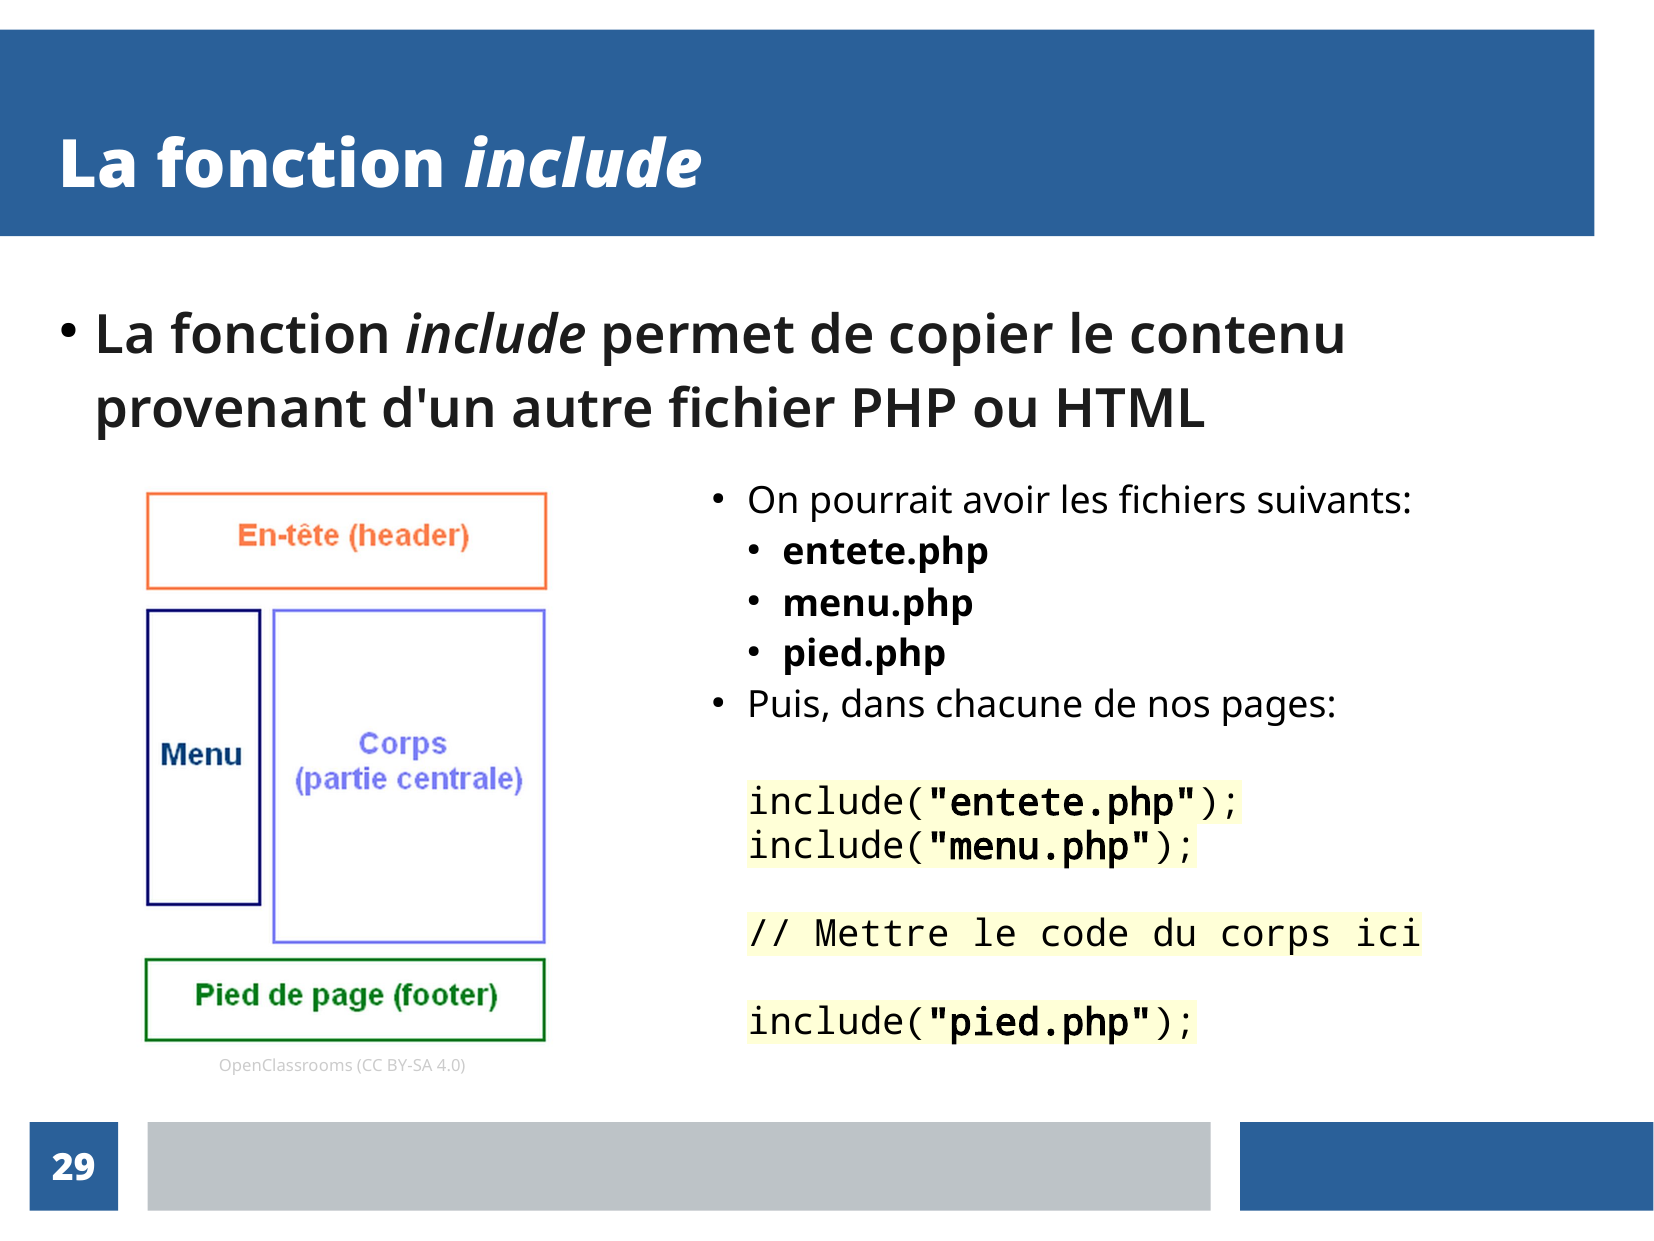

# La fonction include
La fonction include permet de copier le contenu provenant d'un autre fichier PHP ou HTML
On pourrait avoir les fichiers suivants:
entete.php
menu.php
pied.php
Puis, dans chacune de nos pages:
include("entete.php");
include("menu.php");
// Mettre le code du corps ici
include("pied.php");
OpenClassrooms (CC BY-SA 4.0)
29